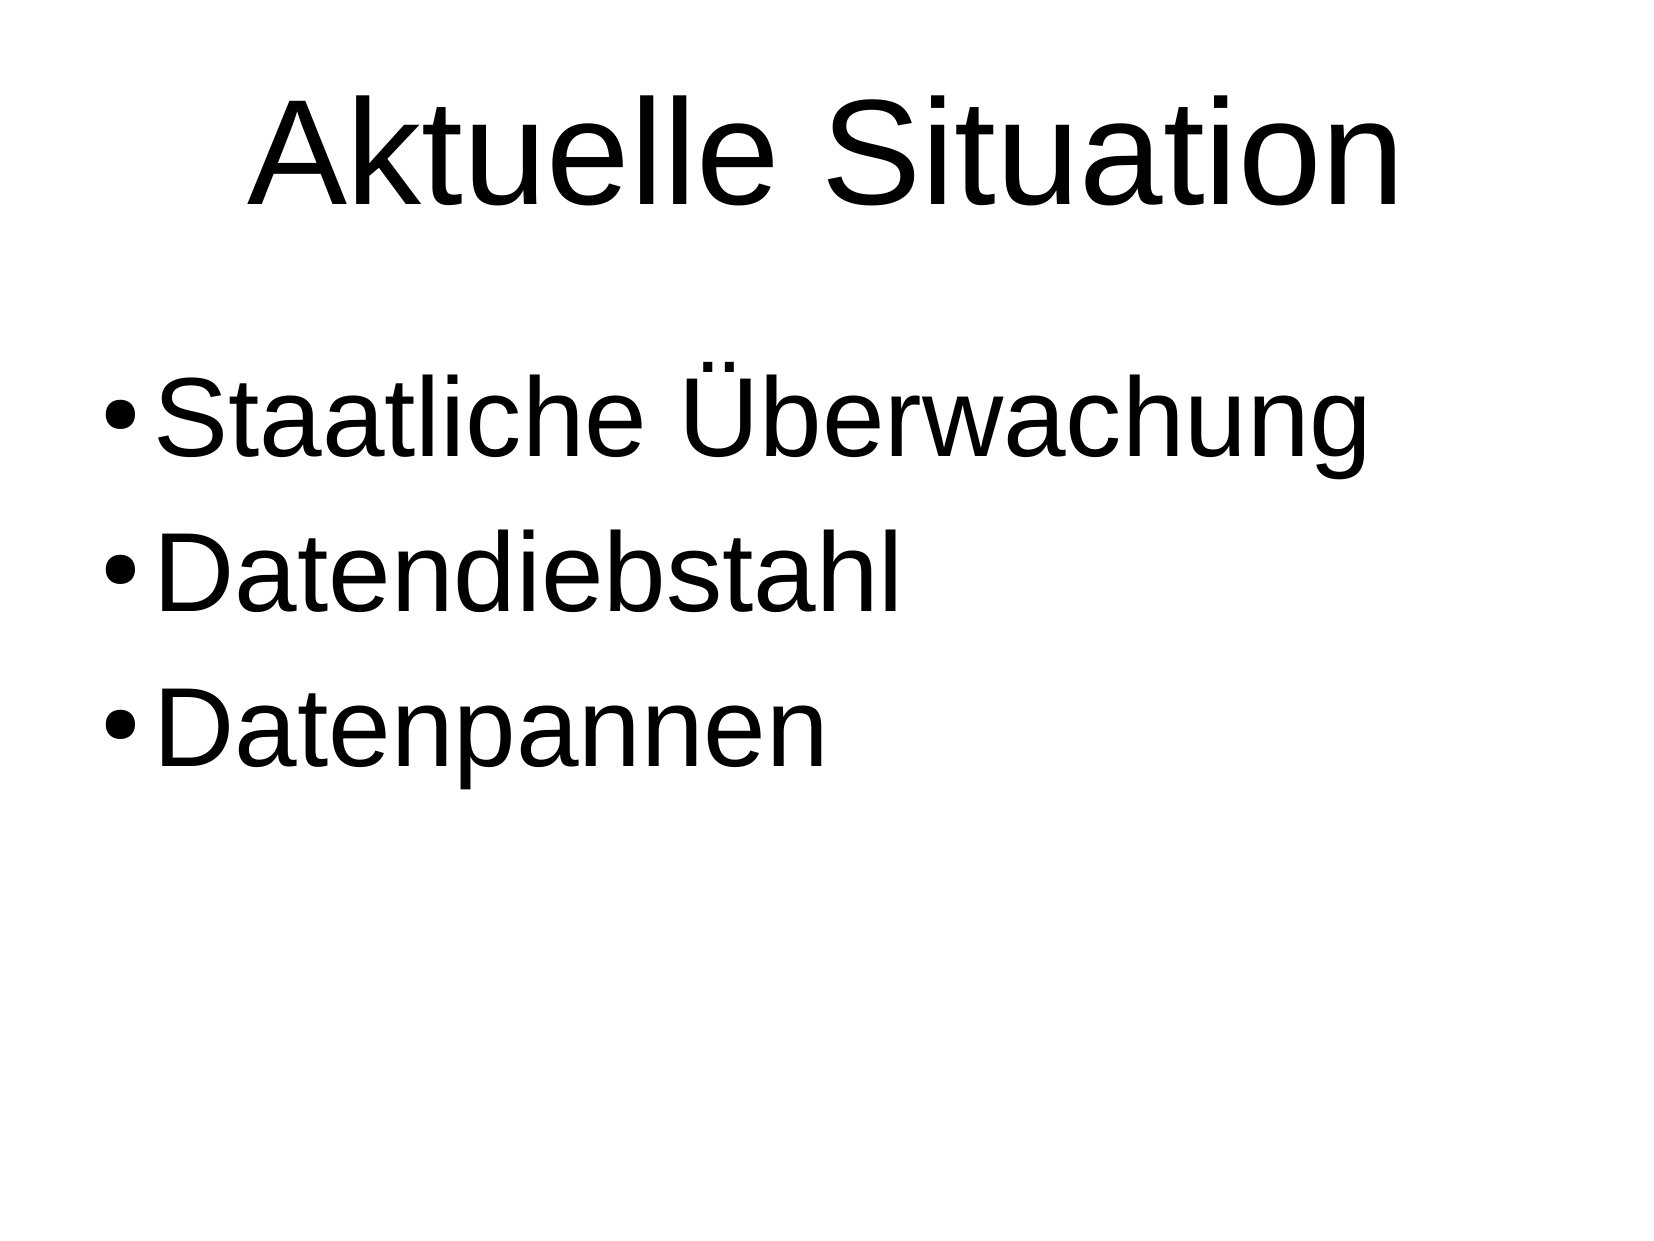

# Aktuelle Situation
Staatliche Überwachung
Datendiebstahl
Datenpannen